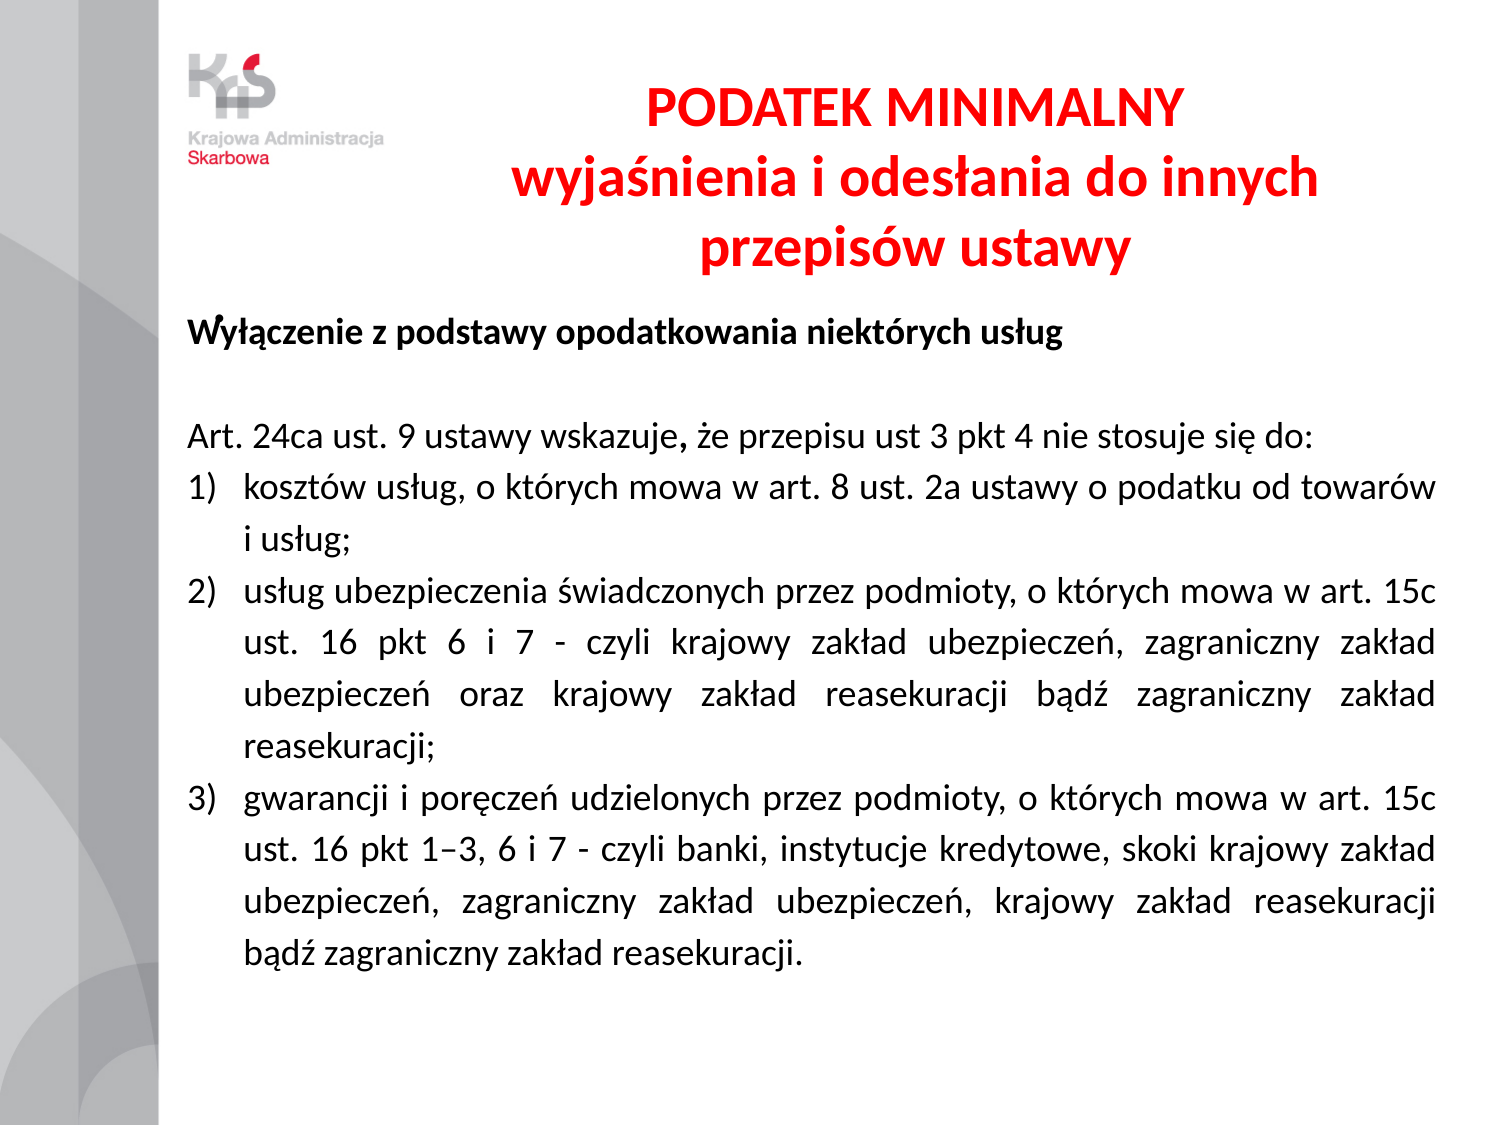

# PODATEK MINIMALNY wyjaśnienia i odesłania do innych przepisów ustawy
Wyłączenie z podstawy opodatkowania niektórych usług
Art. 24ca ust. 9 ustawy wskazuje, że przepisu ust 3 pkt 4 nie stosuje się do:
kosztów usług, o których mowa w art. 8 ust. 2a ustawy o podatku od towarów
i usług;
usług ubezpieczenia świadczonych przez podmioty, o których mowa w art. 15c ust. 16 pkt 6 i 7 - czyli krajowy zakład ubezpieczeń, zagraniczny zakład ubezpieczeń oraz krajowy zakład reasekuracji bądź zagraniczny zakład reasekuracji;
gwarancji i poręczeń udzielonych przez podmioty, o których mowa w art. 15c ust. 16 pkt 1–3, 6 i 7 - czyli banki, instytucje kredytowe, skoki krajowy zakład ubezpieczeń, zagraniczny zakład ubezpieczeń, krajowy zakład reasekuracji bądź zagraniczny zakład reasekuracji.
.